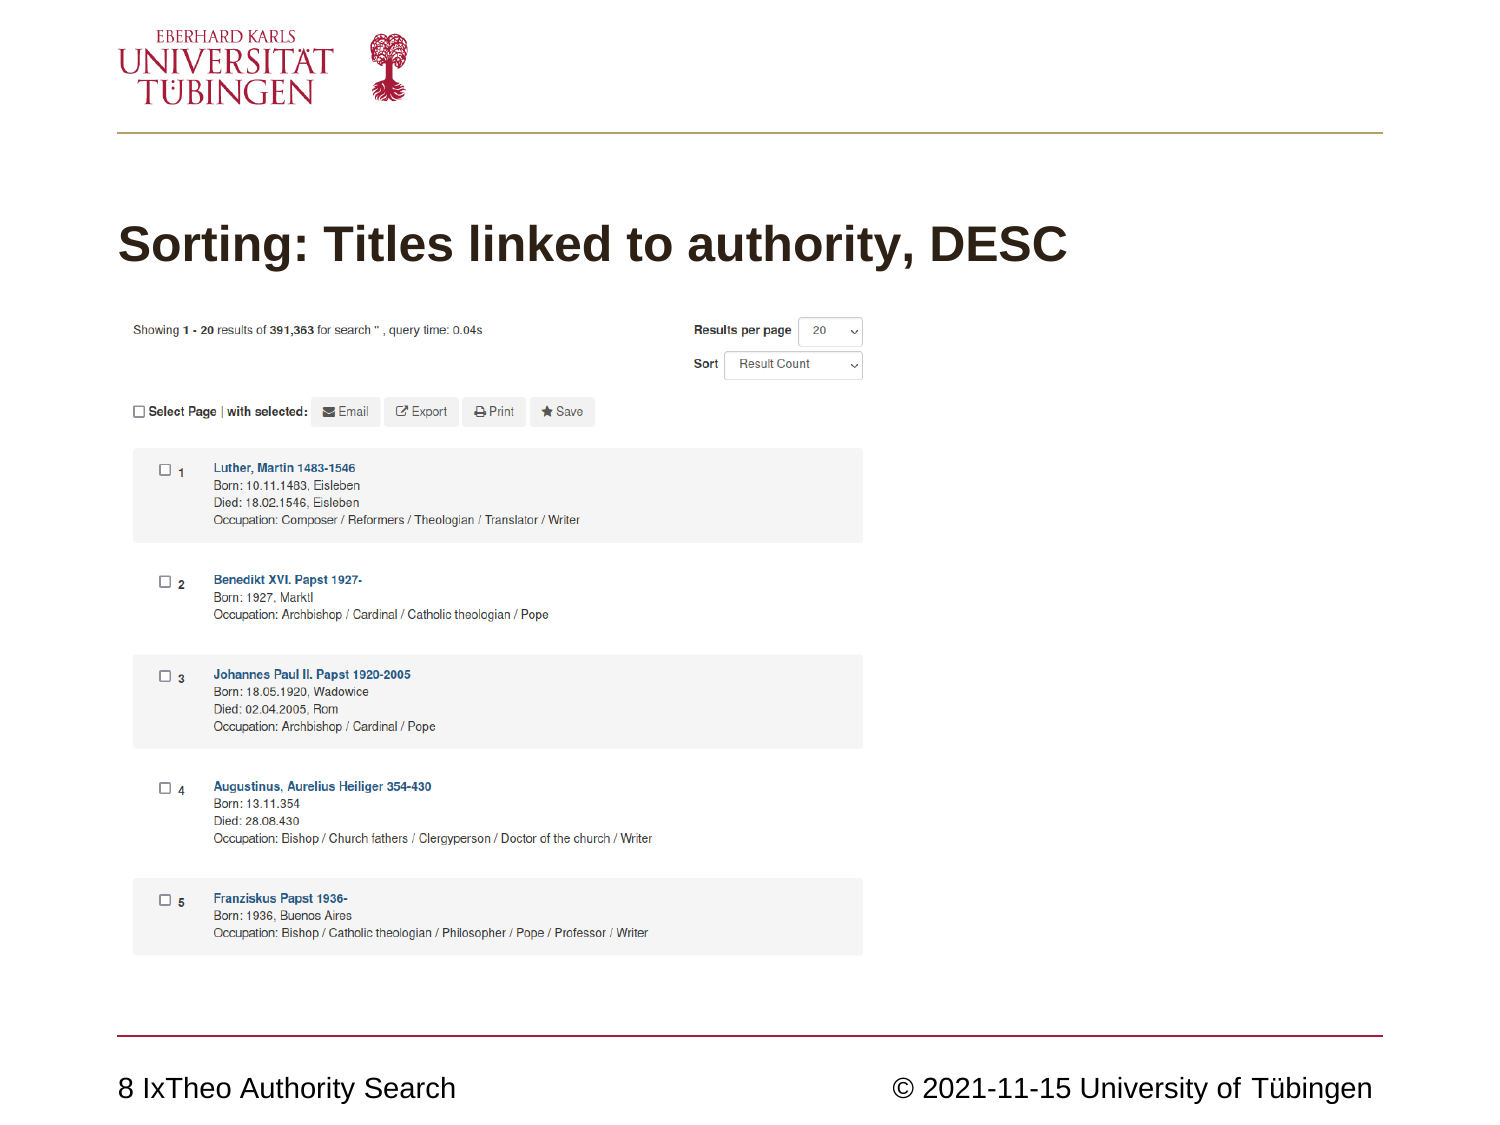

# Sorting: Titles linked to authority, DESC
8